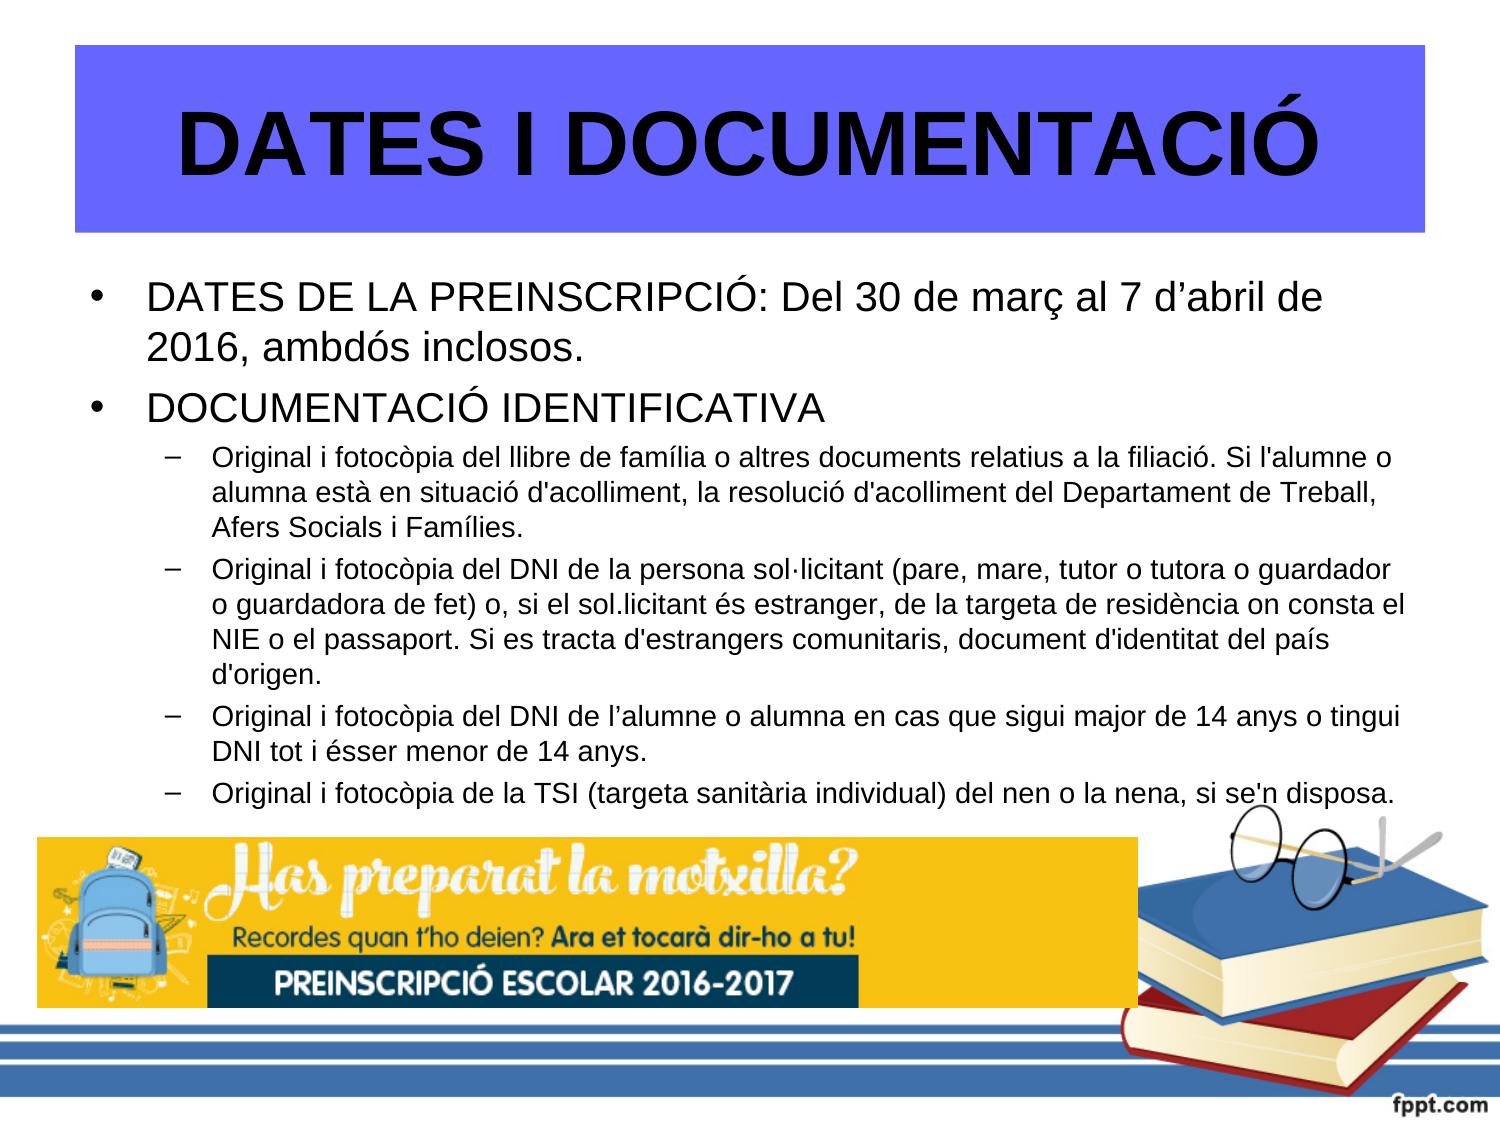

# DATES I DOCUMENTACIÓ
DATES DE LA PREINSCRIPCIÓ: Del 30 de març al 7 d’abril de 2016, ambdós inclosos.
DOCUMENTACIÓ IDENTIFICATIVA
Original i fotocòpia del llibre de família o altres documents relatius a la filiació. Si l'alumne o alumna està en situació d'acolliment, la resolució d'acolliment del Departament de Treball, Afers Socials i Famílies.
Original i fotocòpia del DNI de la persona sol·licitant (pare, mare, tutor o tutora o guardador o guardadora de fet) o, si el sol.licitant és estranger, de la targeta de residència on consta el NIE o el passaport. Si es tracta d'estrangers comunitaris, document d'identitat del país d'origen.
Original i fotocòpia del DNI de l’alumne o alumna en cas que sigui major de 14 anys o tingui DNI tot i ésser menor de 14 anys.
Original i fotocòpia de la TSI (targeta sanitària individual) del nen o la nena, si se'n disposa.